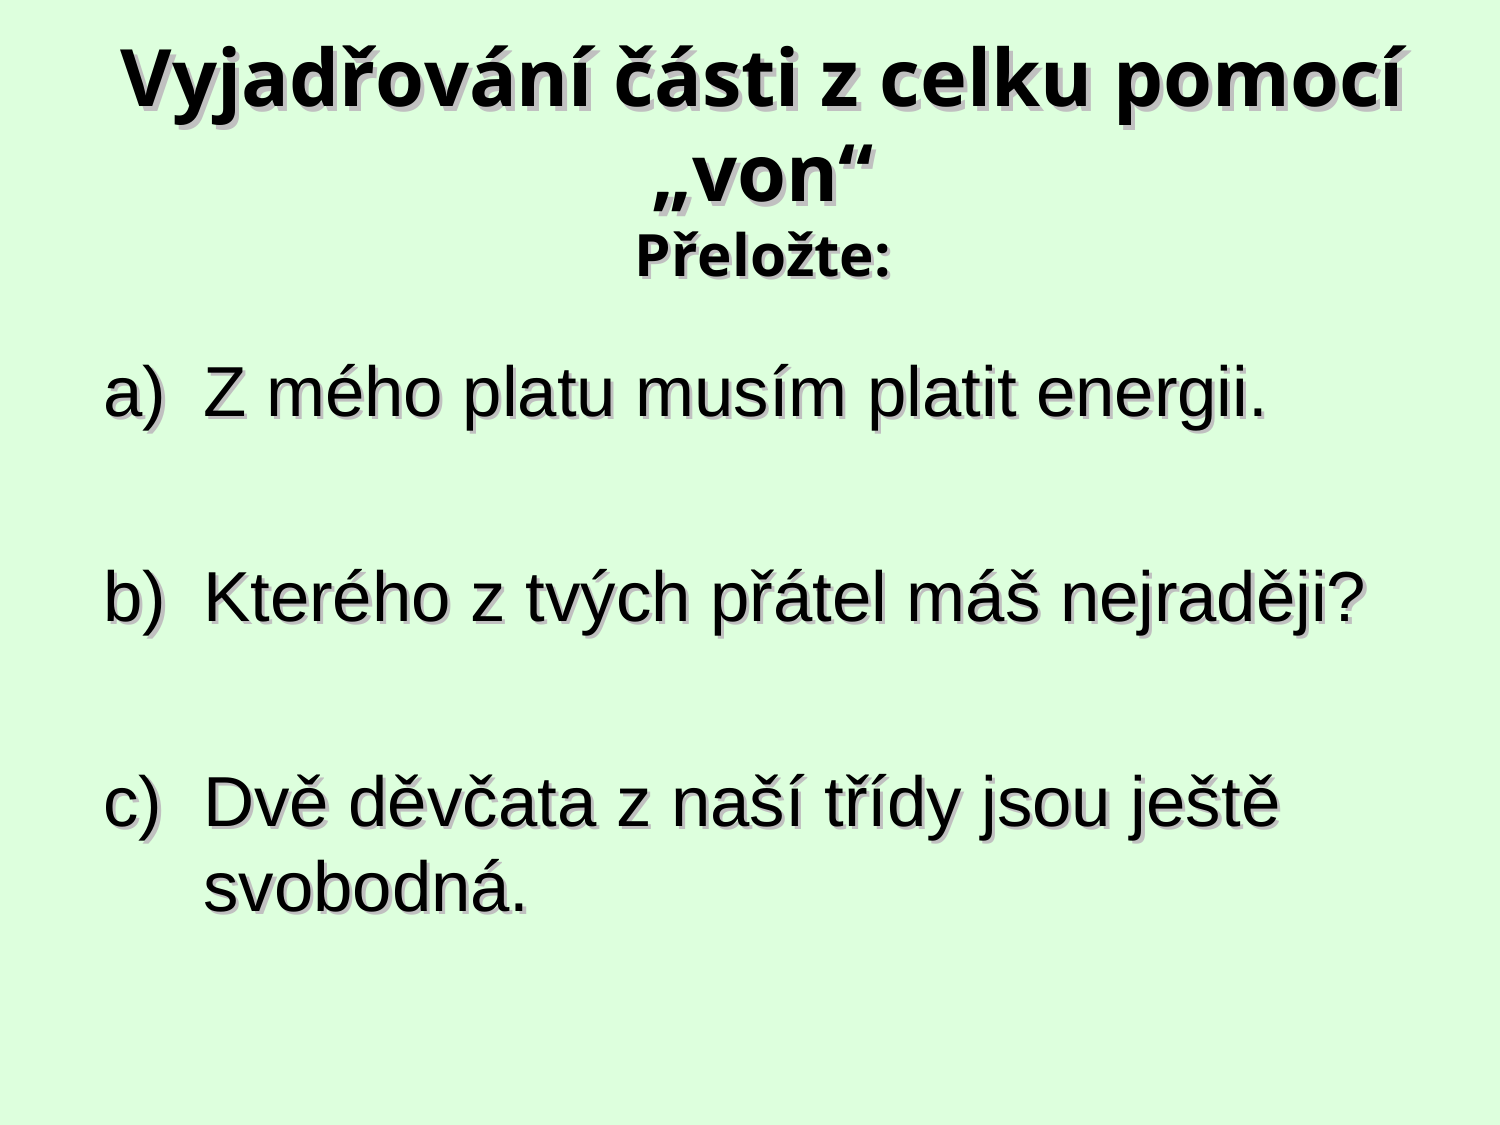

# Vyjadřování části z celku pomocí „von“ Přeložte:
Z mého platu musím platit energii.
Kterého z tvých přátel máš nejraději?
Dvě děvčata z naší třídy jsou ještě svobodná.